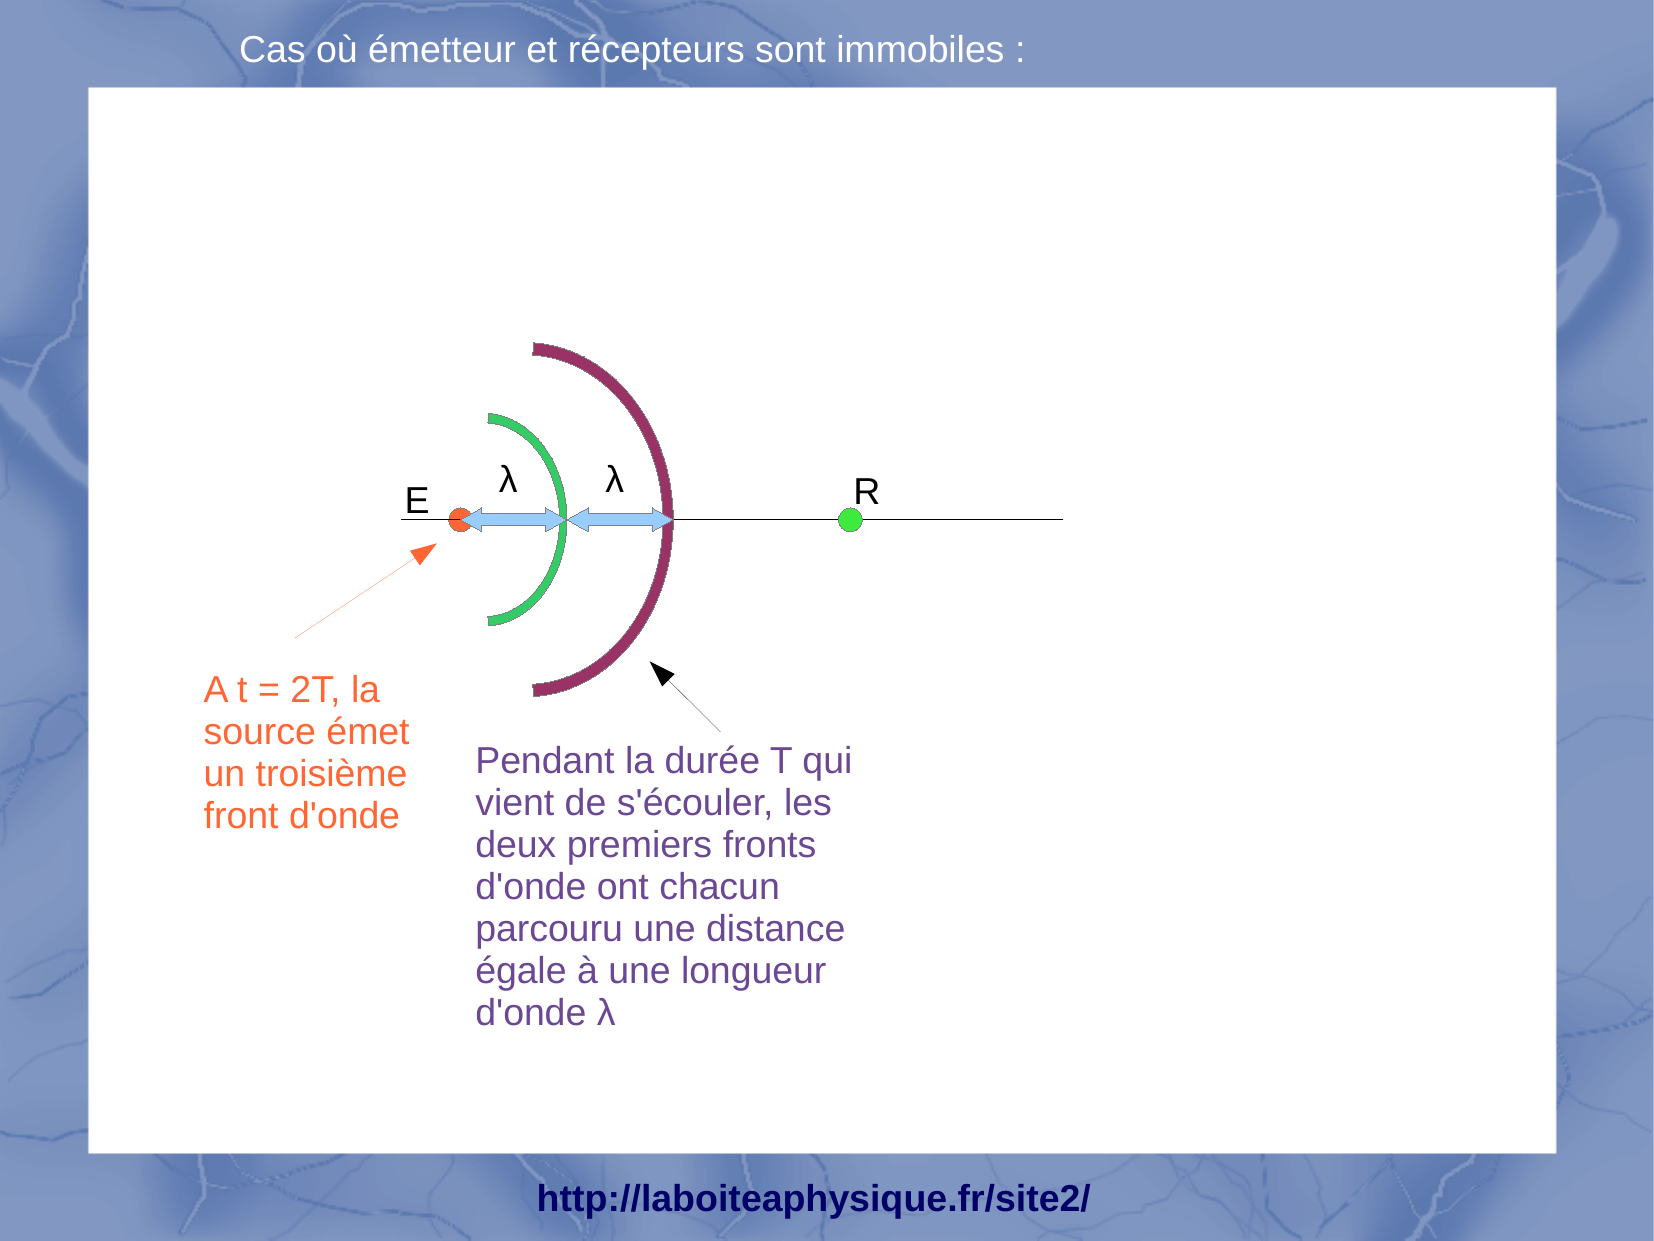

Cas où émetteur et récepteurs sont immobiles :
λ
λ
R
E
A t = 2T, la source émet un troisième front d'onde
Pendant la durée T qui vient de s'écouler, les deux premiers fronts d'onde ont chacun parcouru une distance égale à une longueur d'onde λ
http://laboiteaphysique.fr/site2/